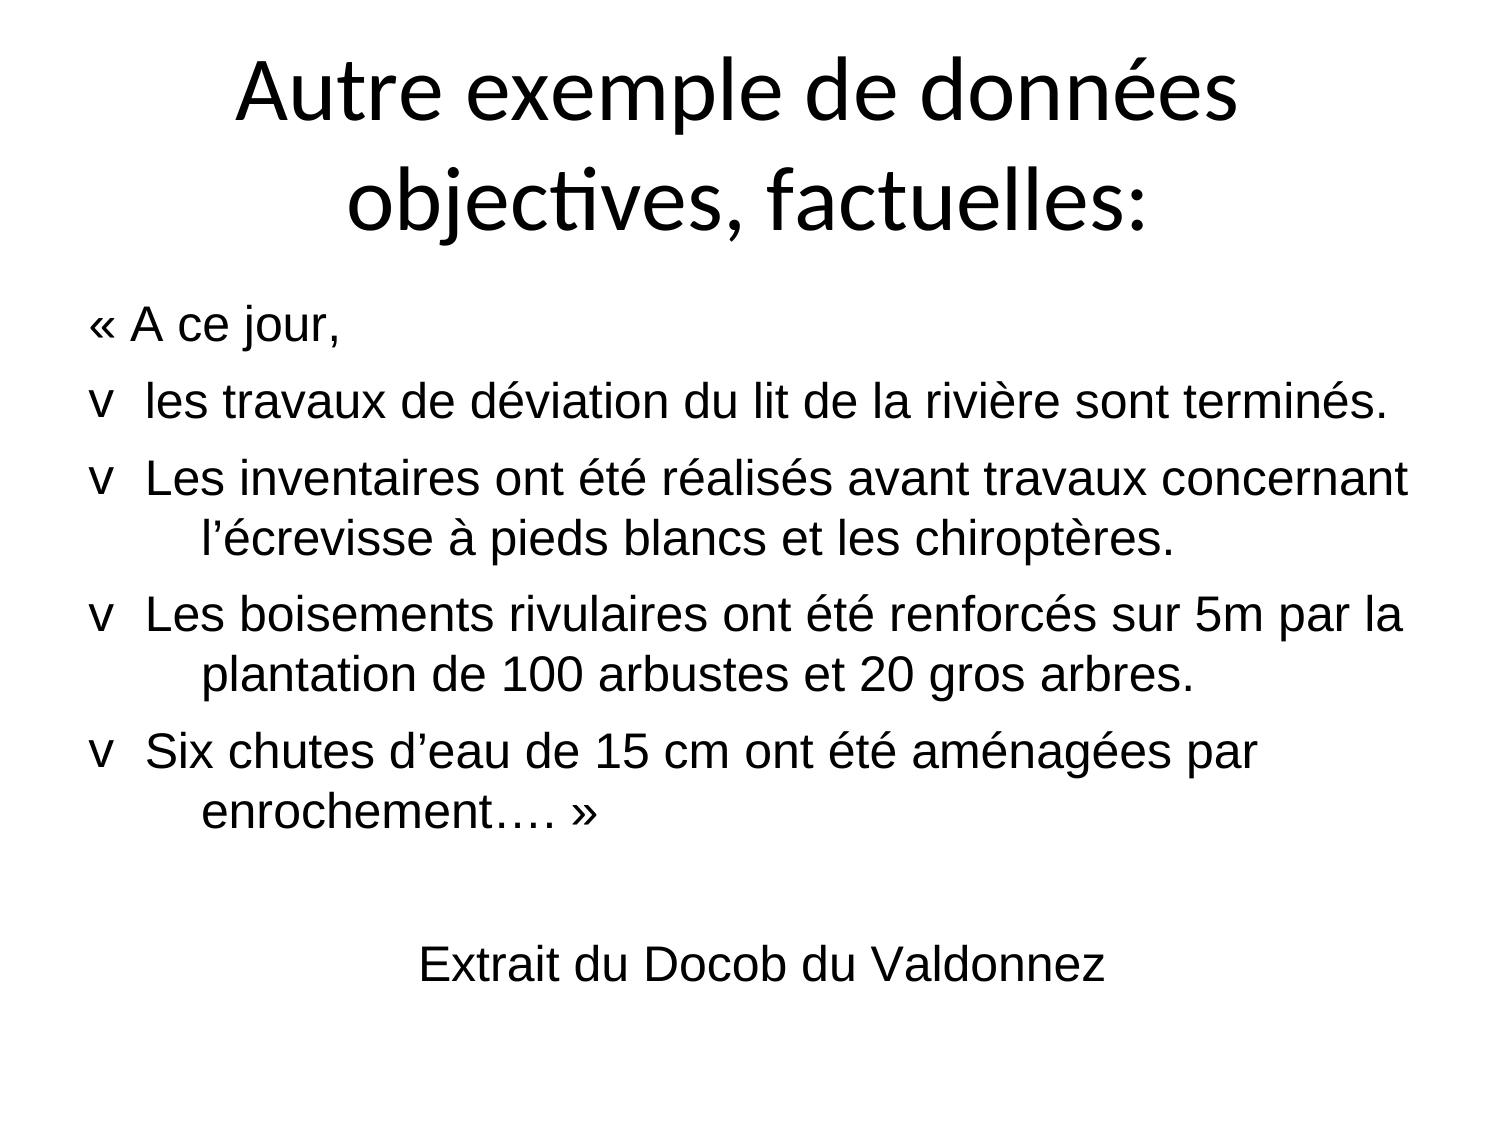

# Autre exemple de données objectives, factuelles:
« A ce jour,
les travaux de déviation du lit de la rivière sont terminés.
Les inventaires ont été réalisés avant travaux concernant l’écrevisse à pieds blancs et les chiroptères.
Les boisements rivulaires ont été renforcés sur 5m par la plantation de 100 arbustes et 20 gros arbres.
Six chutes d’eau de 15 cm ont été aménagées par enrochement…. »
Extrait du Docob du Valdonnez